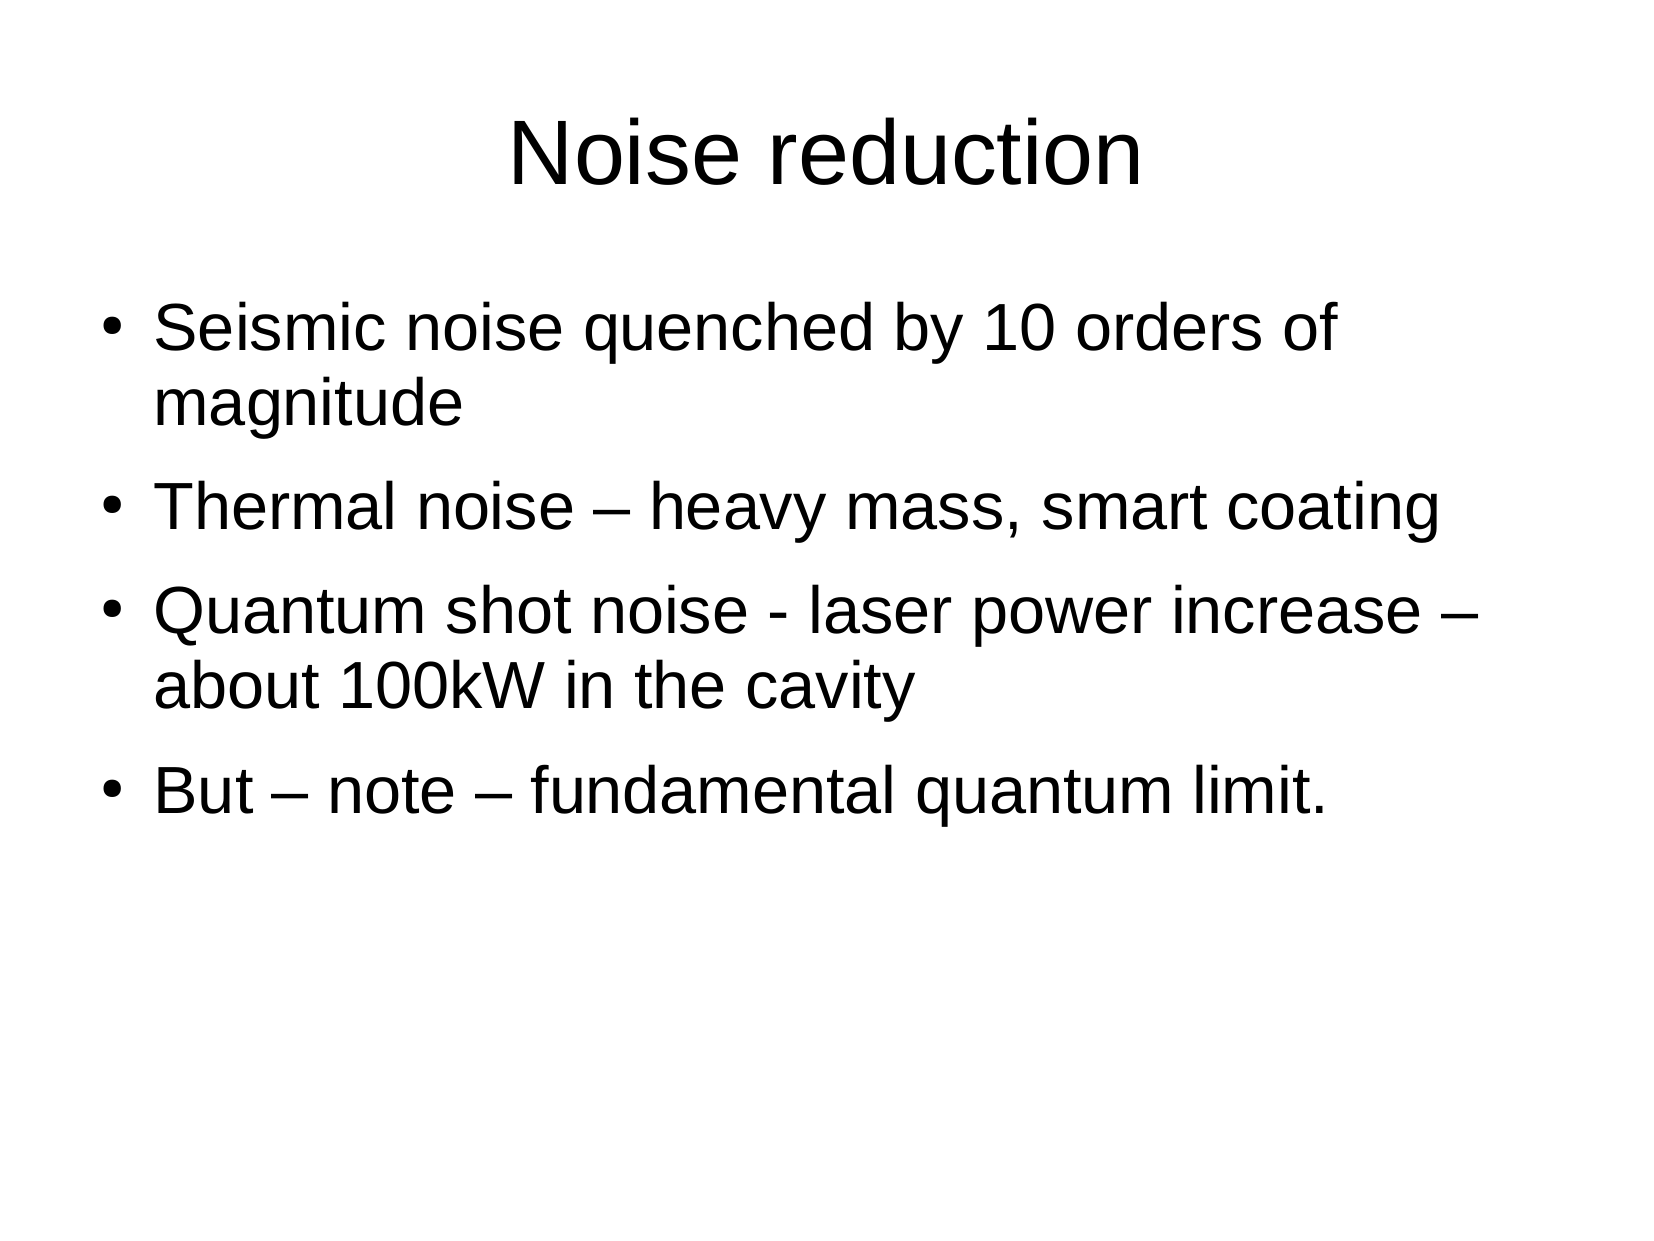

# Noise reduction
Seismic noise quenched by 10 orders of magnitude
Thermal noise – heavy mass, smart coating
Quantum shot noise - laser power increase – about 100kW in the cavity
But – note – fundamental quantum limit.